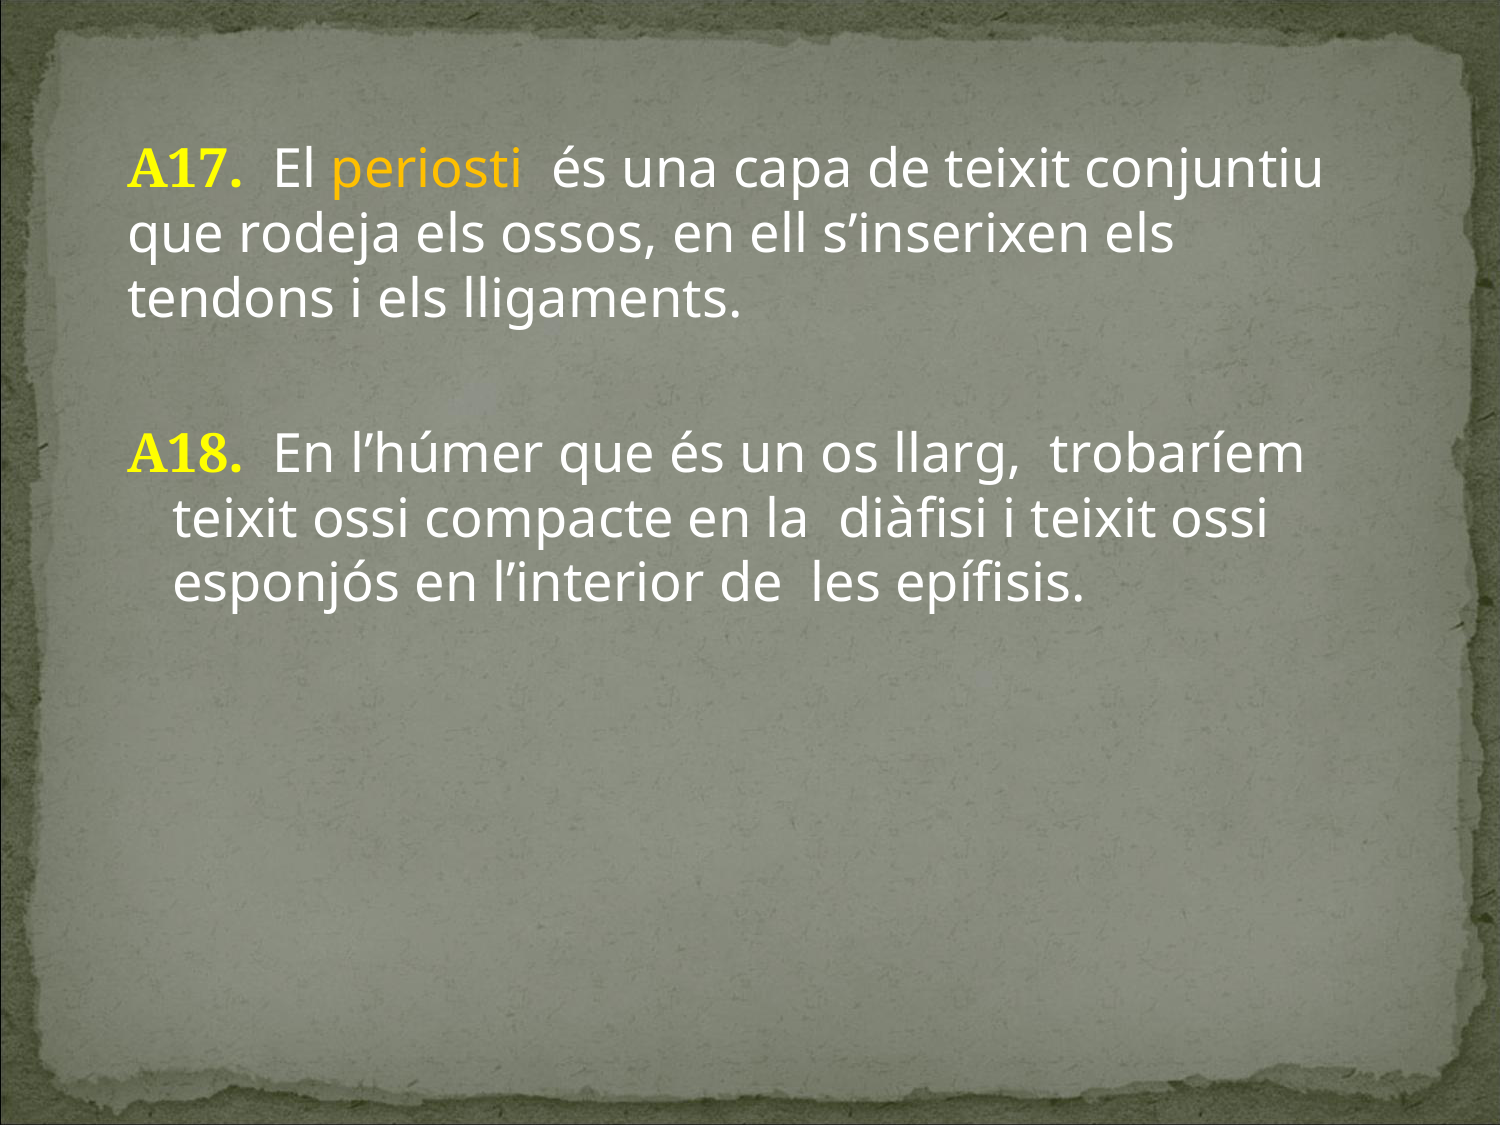

# A17. El periosti és una capa de teixit conjuntiu que rodeja els ossos, en ell s’inserixen els tendons i els lligaments.
A18. En l’húmer que és un os llarg, trobaríem teixit ossi compacte en la diàfisi i teixit ossi esponjós en l’interior de les epífisis.